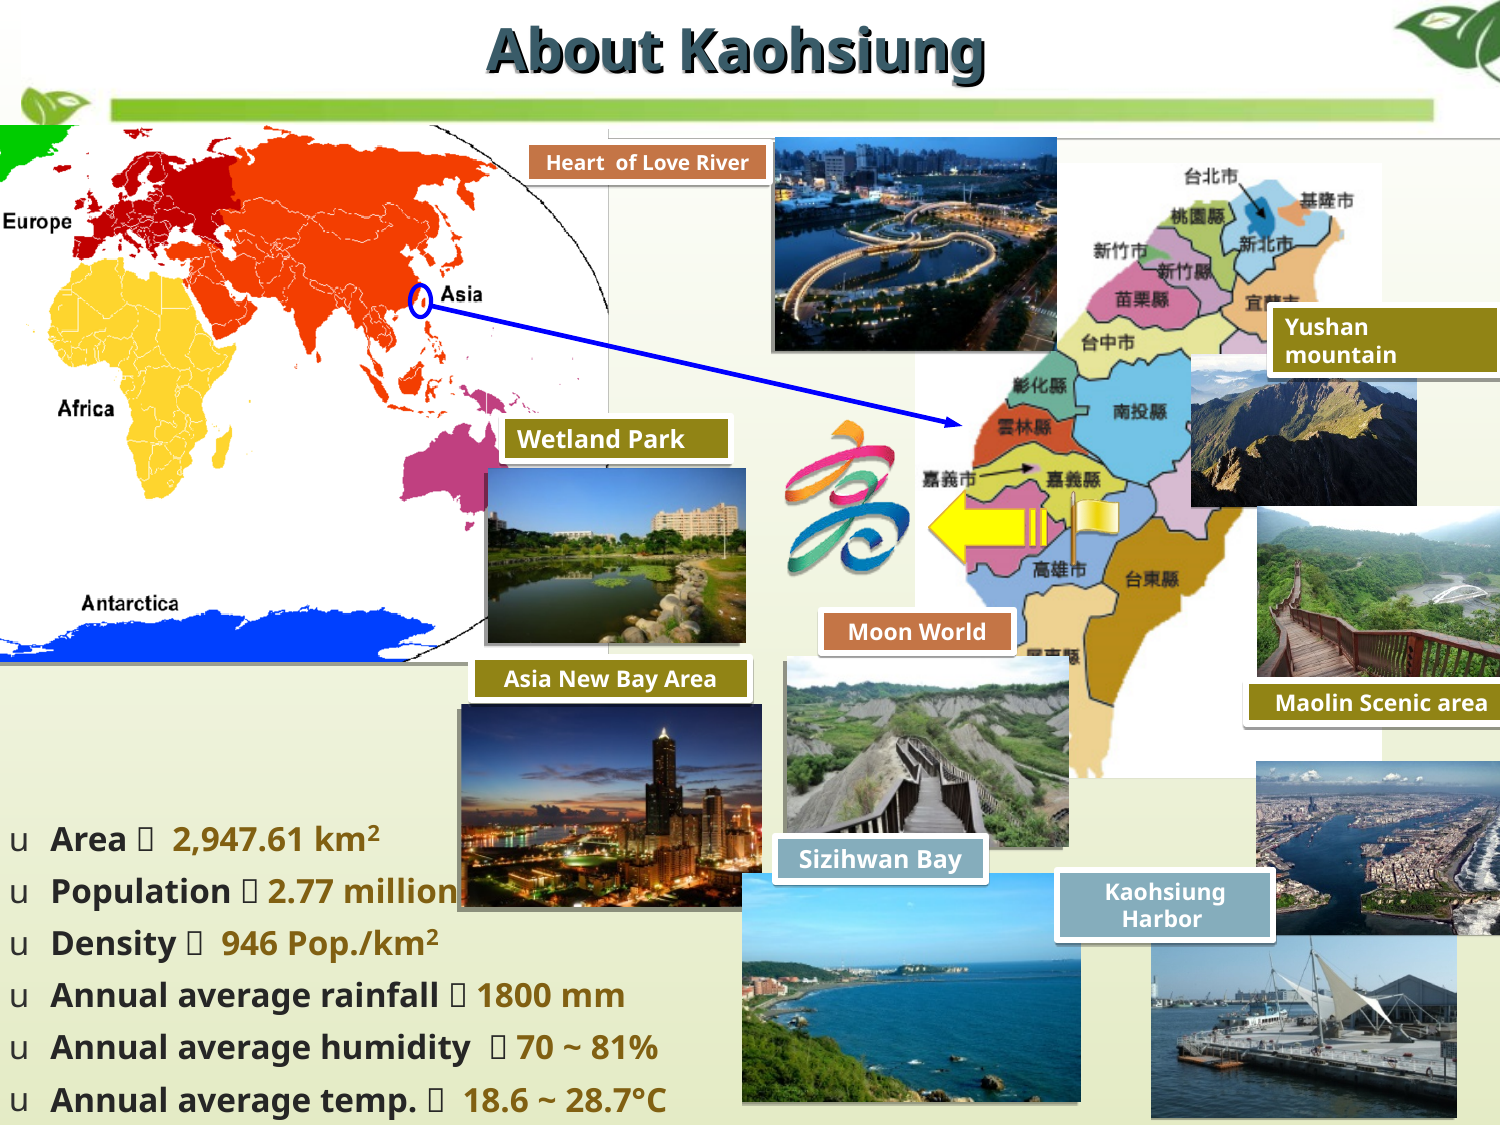

# About Kaohsiung
Heart of Love River
Yushan mountain
Wetland Park
Moon World
Asia New Bay Area
Maolin Scenic area
Area： 2,947.61 km2
Population：2.77 million
Density： 946 Pop./km2
Annual average rainfall：1800 mm
Annual average humidity ：70 ~ 81%
Annual average temp.： 18.6 ~ 28.7°C
Sizihwan Bay
Kaohsiung Harbor
2